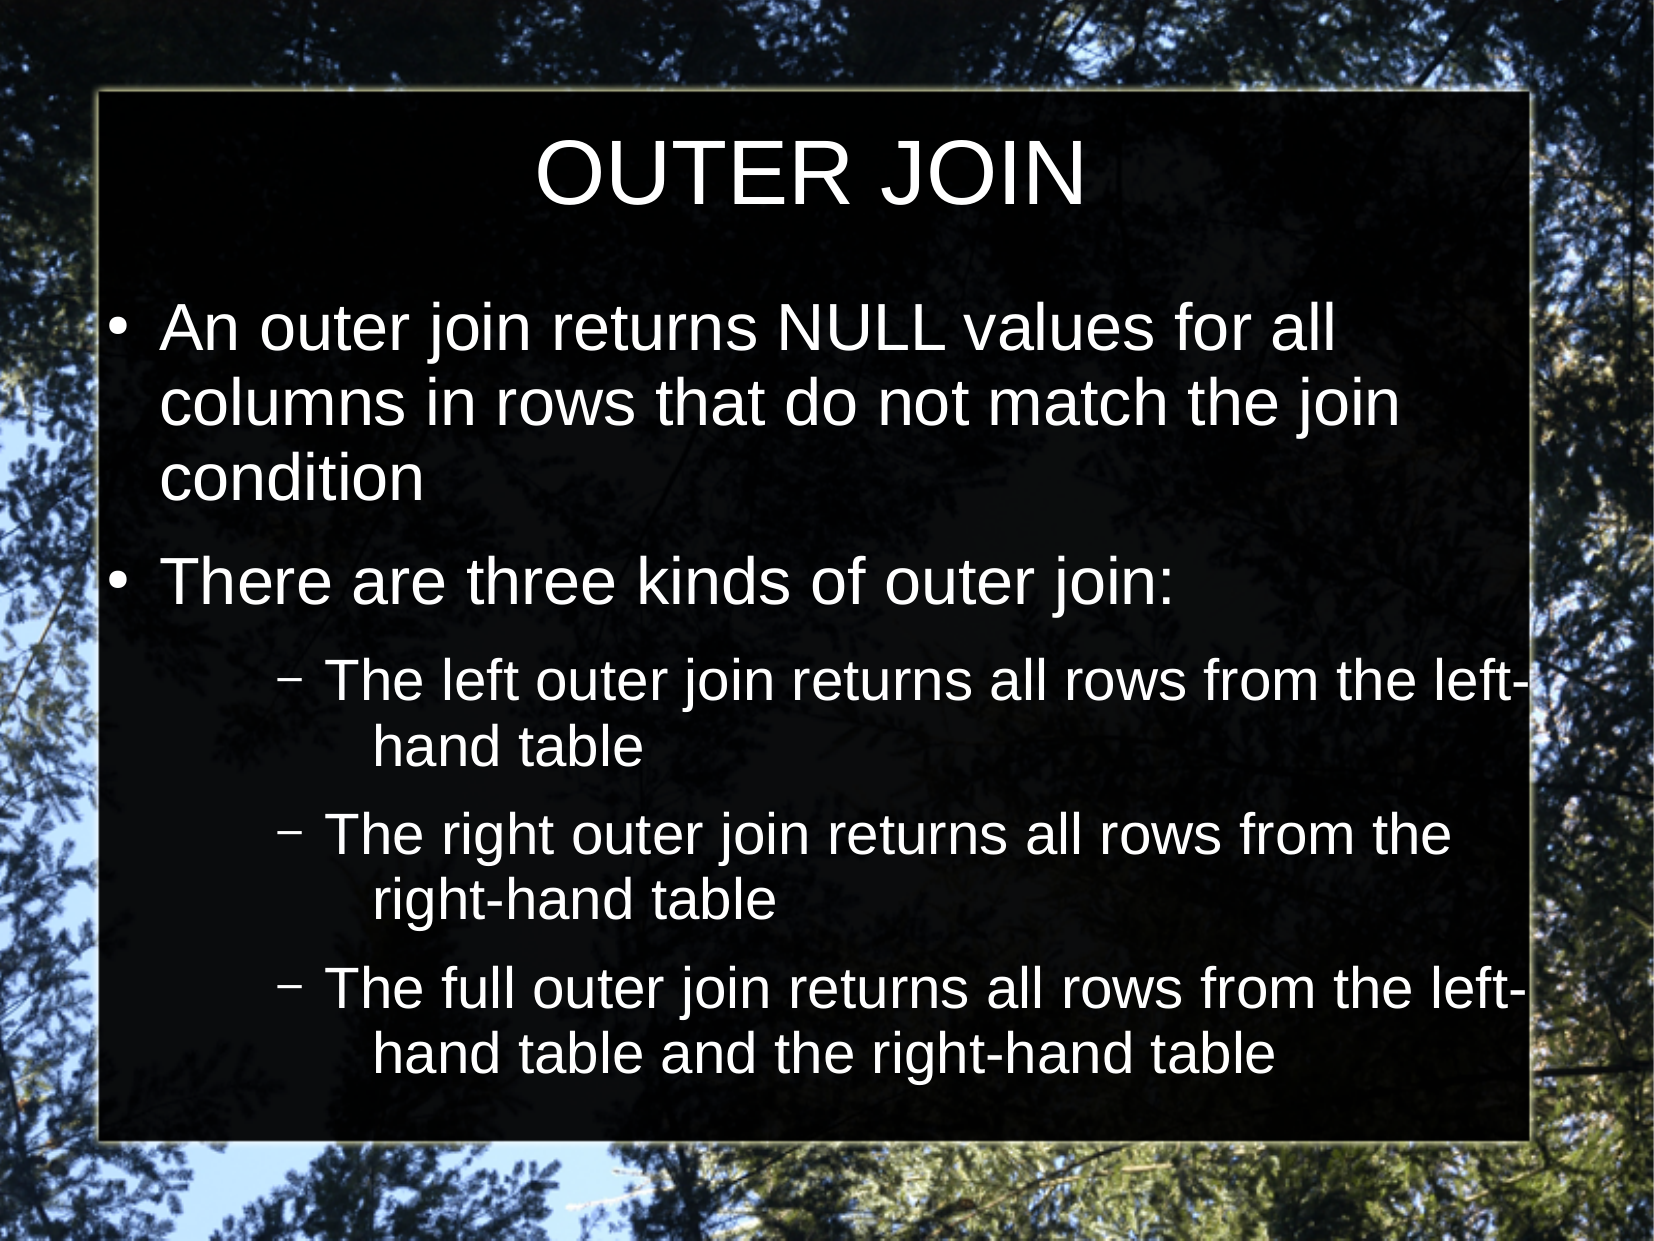

# OUTER JOIN
An outer join returns NULL values for all columns in rows that do not match the join condition
There are three kinds of outer join:
The left outer join returns all rows from the left-hand table
The right outer join returns all rows from the right-hand table
The full outer join returns all rows from the left-hand table and the right-hand table